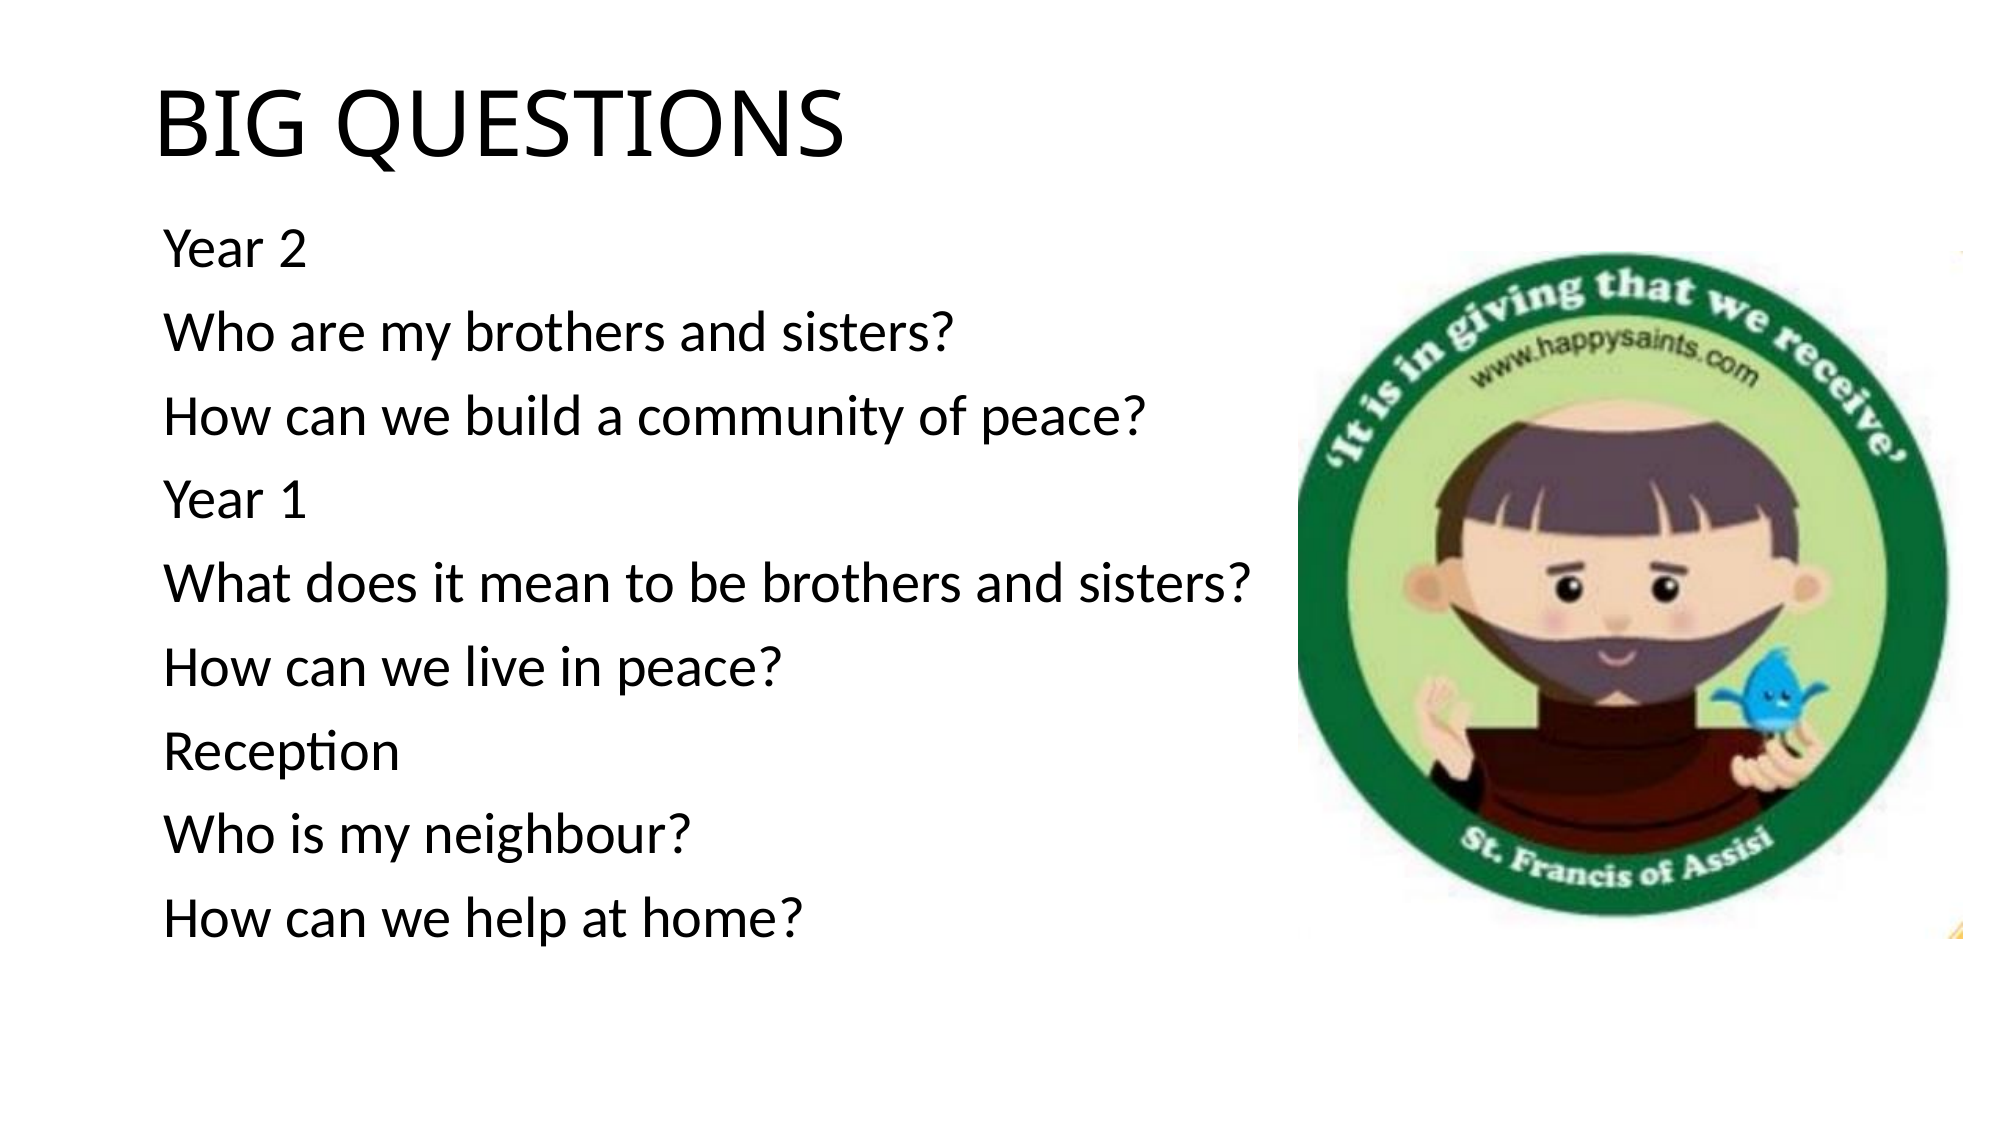

# BIG QUESTIONS
Year 2
Who are my brothers and sisters?
How can we build a community of peace?
Year 1
What does it mean to be brothers and sisters?
How can we live in peace?
Reception
Who is my neighbour?
How can we help at home?